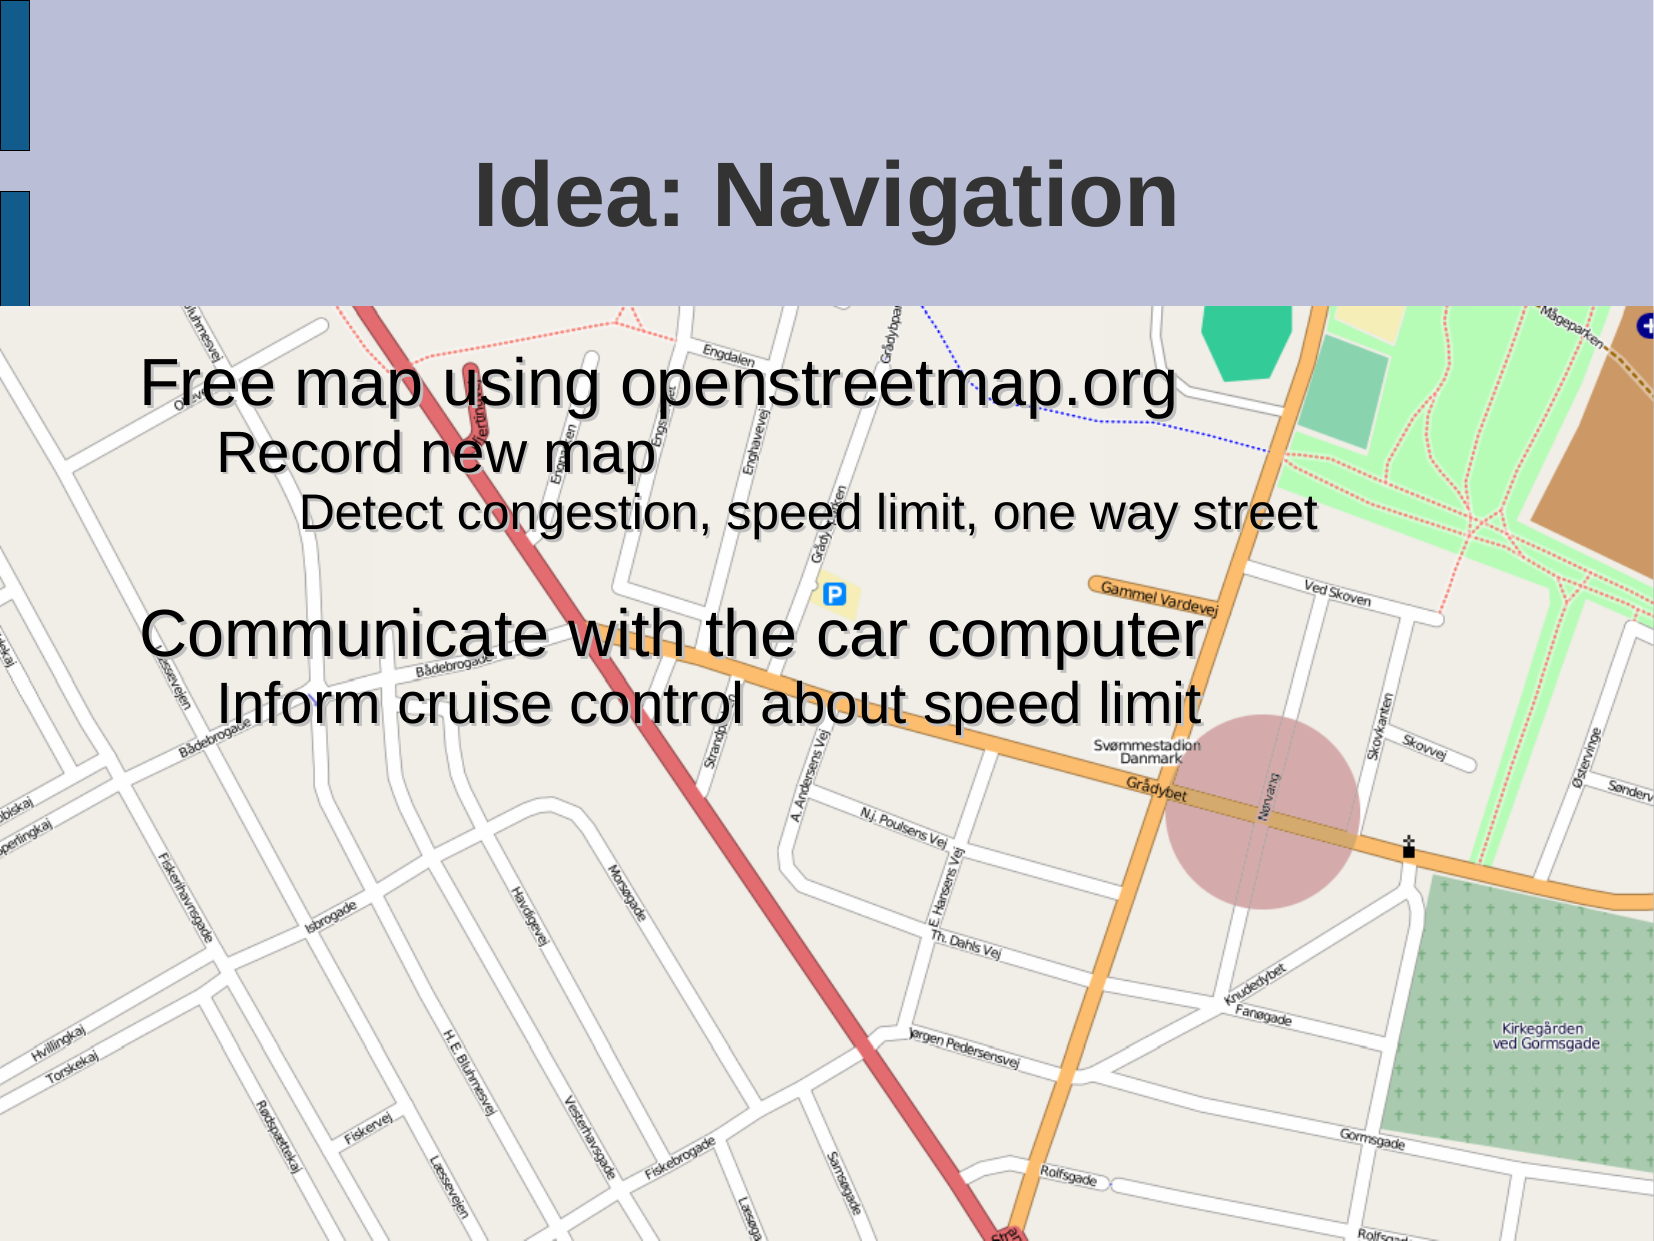

# Idea: Navigation
Free map using openstreetmap.org
Record new map
Detect congestion, speed limit, one way street
Communicate with the car computer
Inform cruise control about speed limit